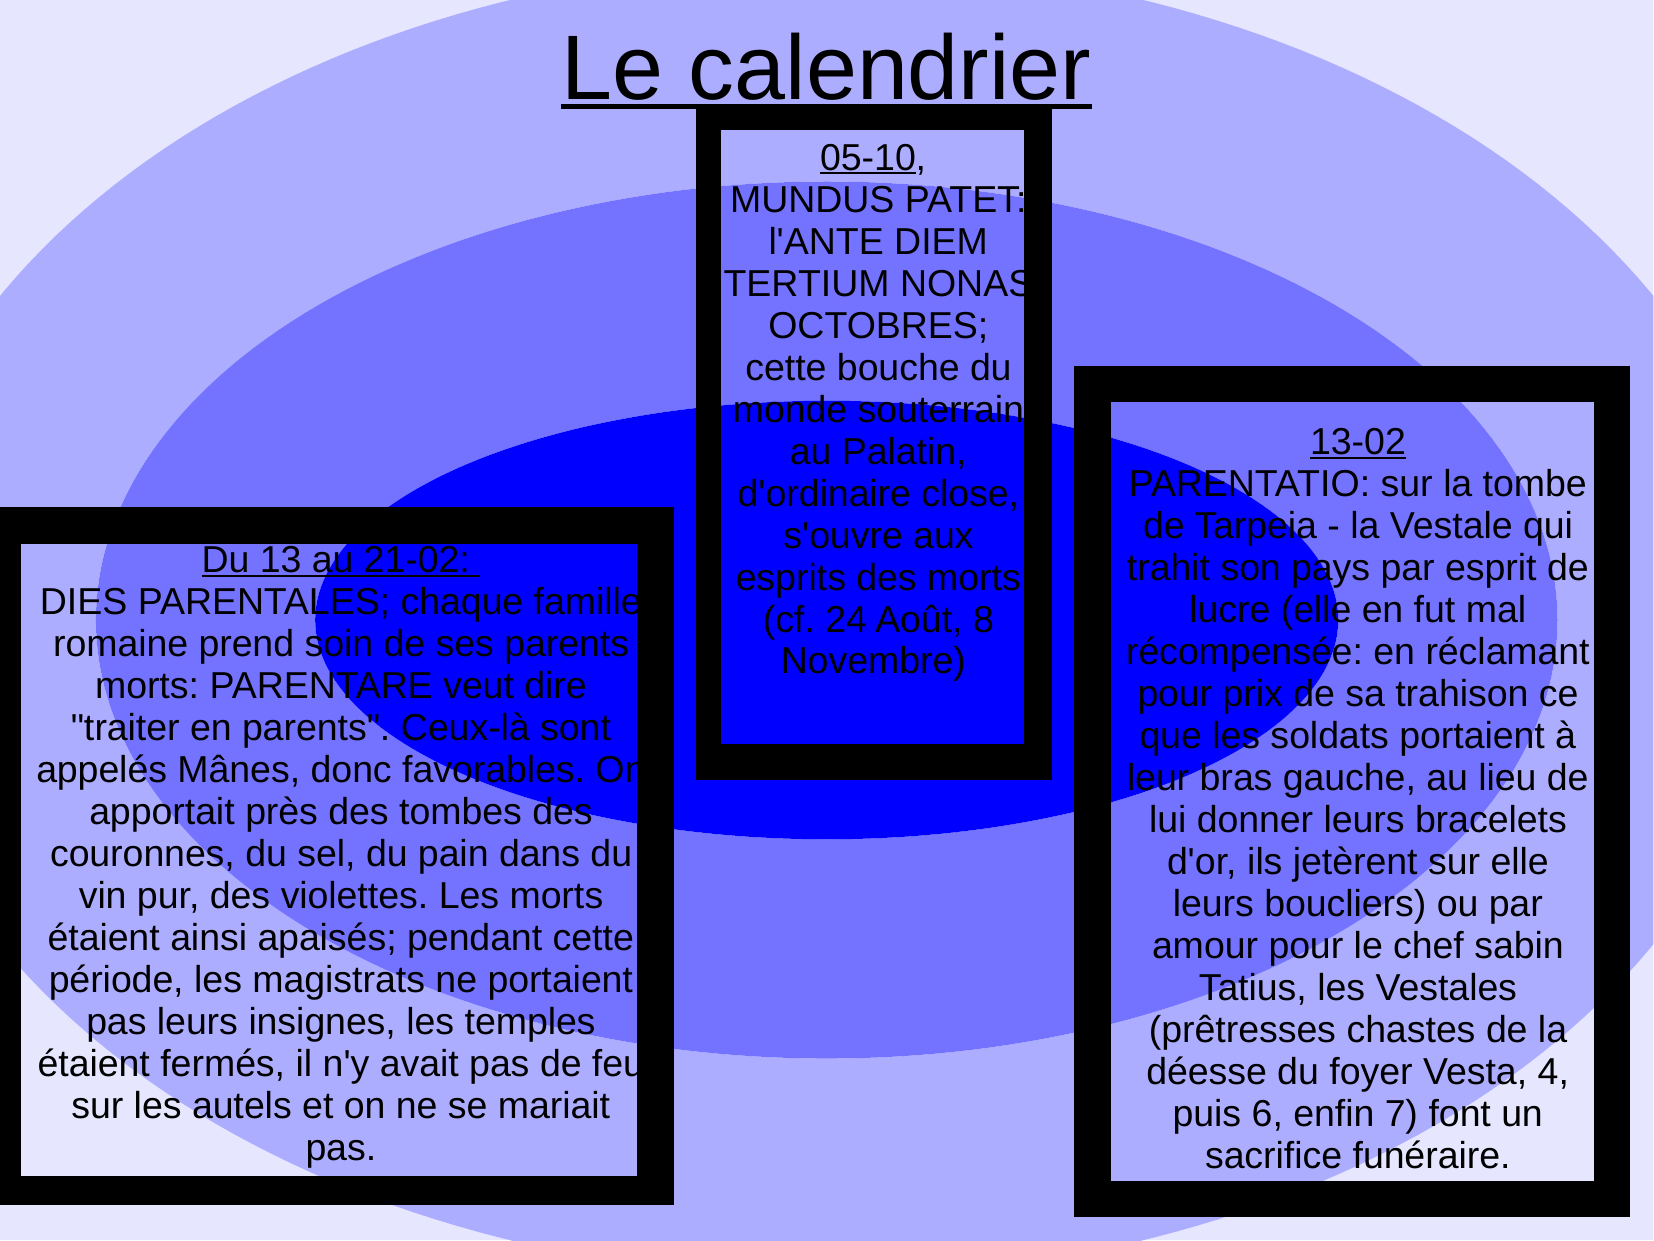

# Le calendrier
05-10,
MUNDUS PATET: l'ANTE DIEM TERTIUM NONAS OCTOBRES; cette bouche du monde souterrain au Palatin, d'ordinaire close, s'ouvre aux esprits des morts (cf. 24 Août, 8 Novembre)
13-02
PARENTATIO: sur la tombe de Tarpeia - la Vestale qui trahit son pays par esprit de lucre (elle en fut mal récompensée: en réclamant pour prix de sa trahison ce que les soldats portaient à leur bras gauche, au lieu de lui donner leurs bracelets d'or, ils jetèrent sur elle leurs boucliers) ou par amour pour le chef sabin Tatius, les Vestales (prêtresses chastes de la déesse du foyer Vesta, 4, puis 6, enfin 7) font un sacrifice funéraire.
Du 13 au 21-02:
DIES PARENTALES; chaque famille romaine prend soin de ses parents morts: PARENTARE veut dire "traiter en parents". Ceux-là sont appelés Mânes, donc favorables. On apportait près des tombes des couronnes, du sel, du pain dans du vin pur, des violettes. Les morts étaient ainsi apaisés; pendant cette période, les magistrats ne portaient pas leurs insignes, les temples étaient fermés, il n'y avait pas de feu sur les autels et on ne se mariait pas.